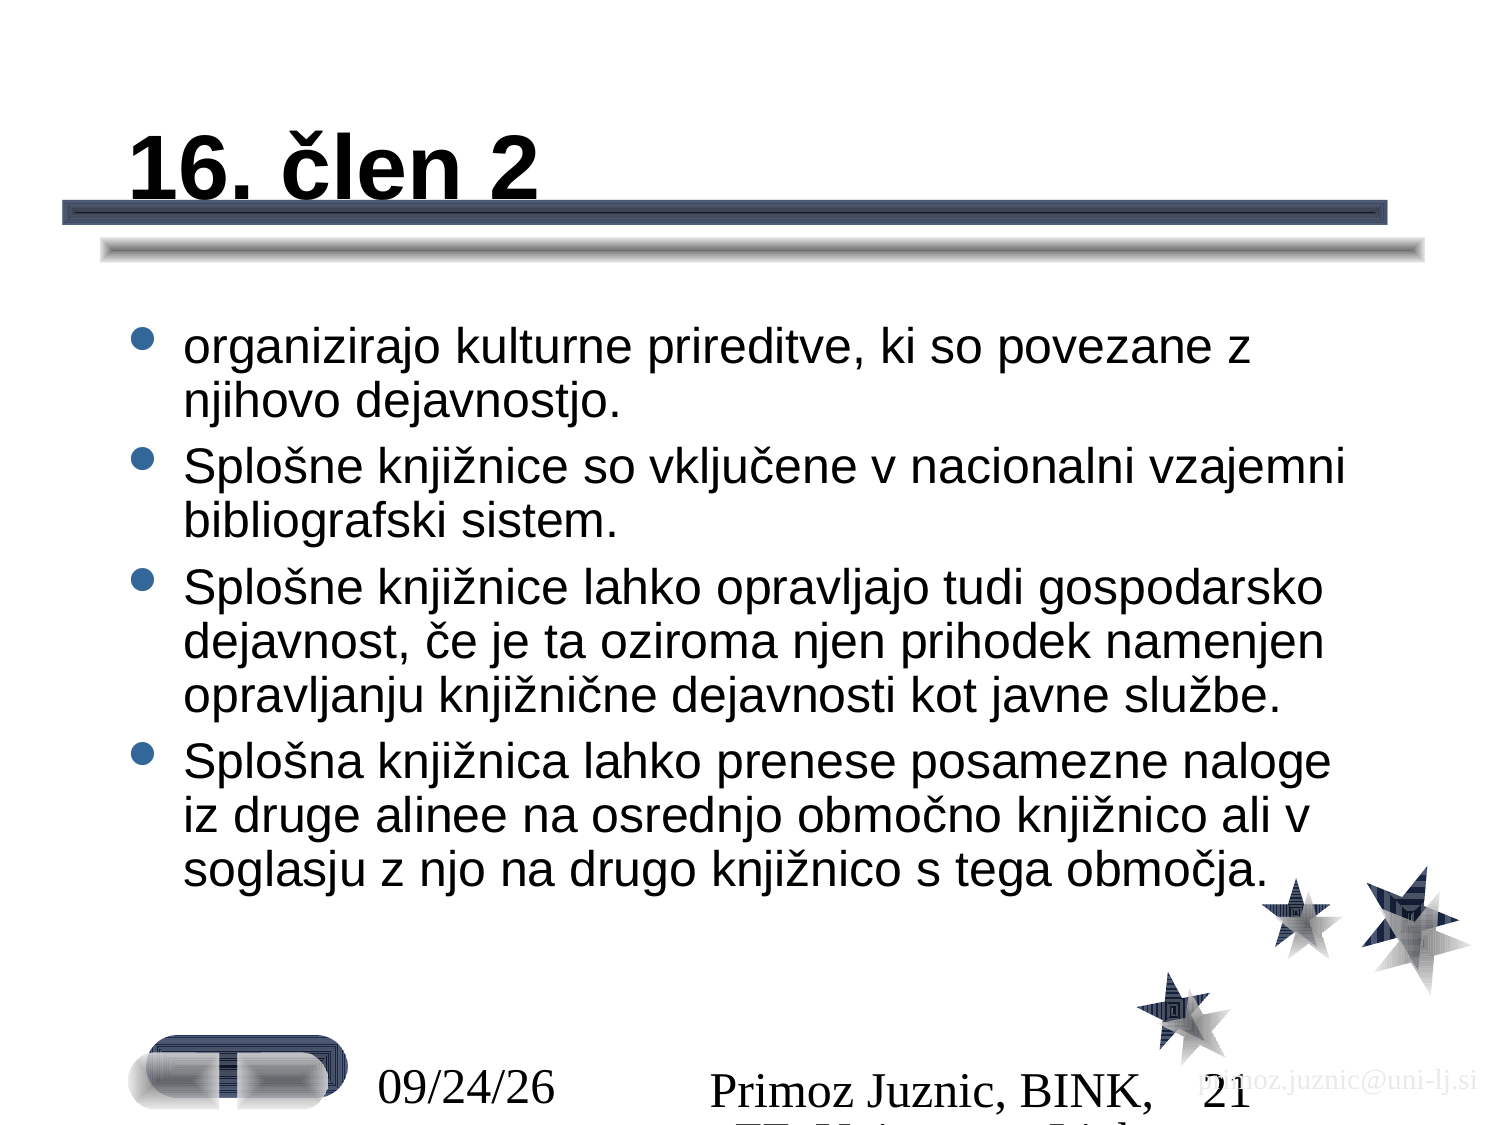

# 16. člen 2
organizirajo kulturne prireditve, ki so povezane z njihovo dejavnostjo.
Splošne knjižnice so vključene v nacionalni vzajemni bibliografski sistem.
Splošne knjižnice lahko opravljajo tudi gospodarsko dejavnost, če je ta oziroma njen prihodek namenjen opravljanju knjižnične dejavnosti kot javne službe.
Splošna knjižnica lahko prenese posamezne naloge iz druge alinee na osrednjo območno knjižnico ali v soglasju z njo na drugo knjižnico s tega območja.
Primoz Juznic, BINK, FF, Univerza v Ljubljani
21